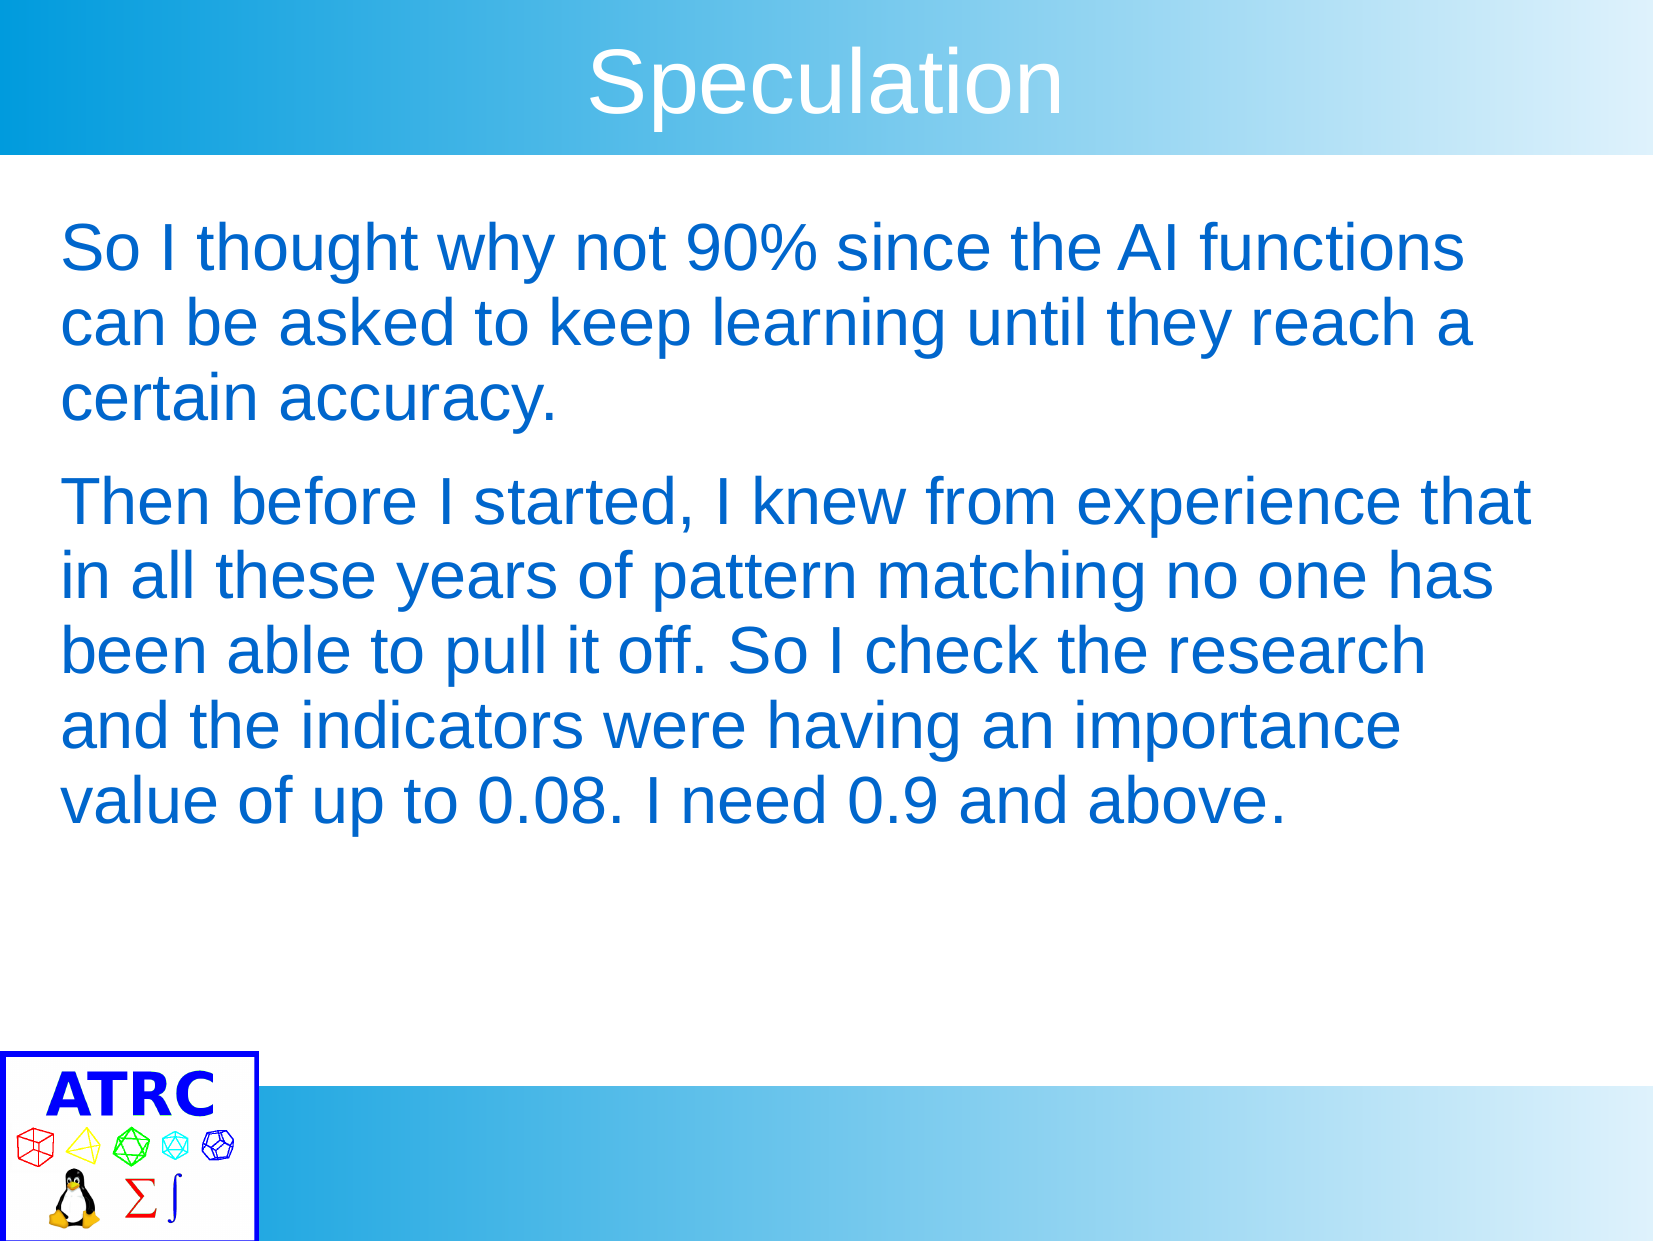

# Speculation
So I thought why not 90% since the AI functions can be asked to keep learning until they reach a certain accuracy.
Then before I started, I knew from experience that in all these years of pattern matching no one has been able to pull it off. So I check the research and the indicators were having an importance value of up to 0.08. I need 0.9 and above.